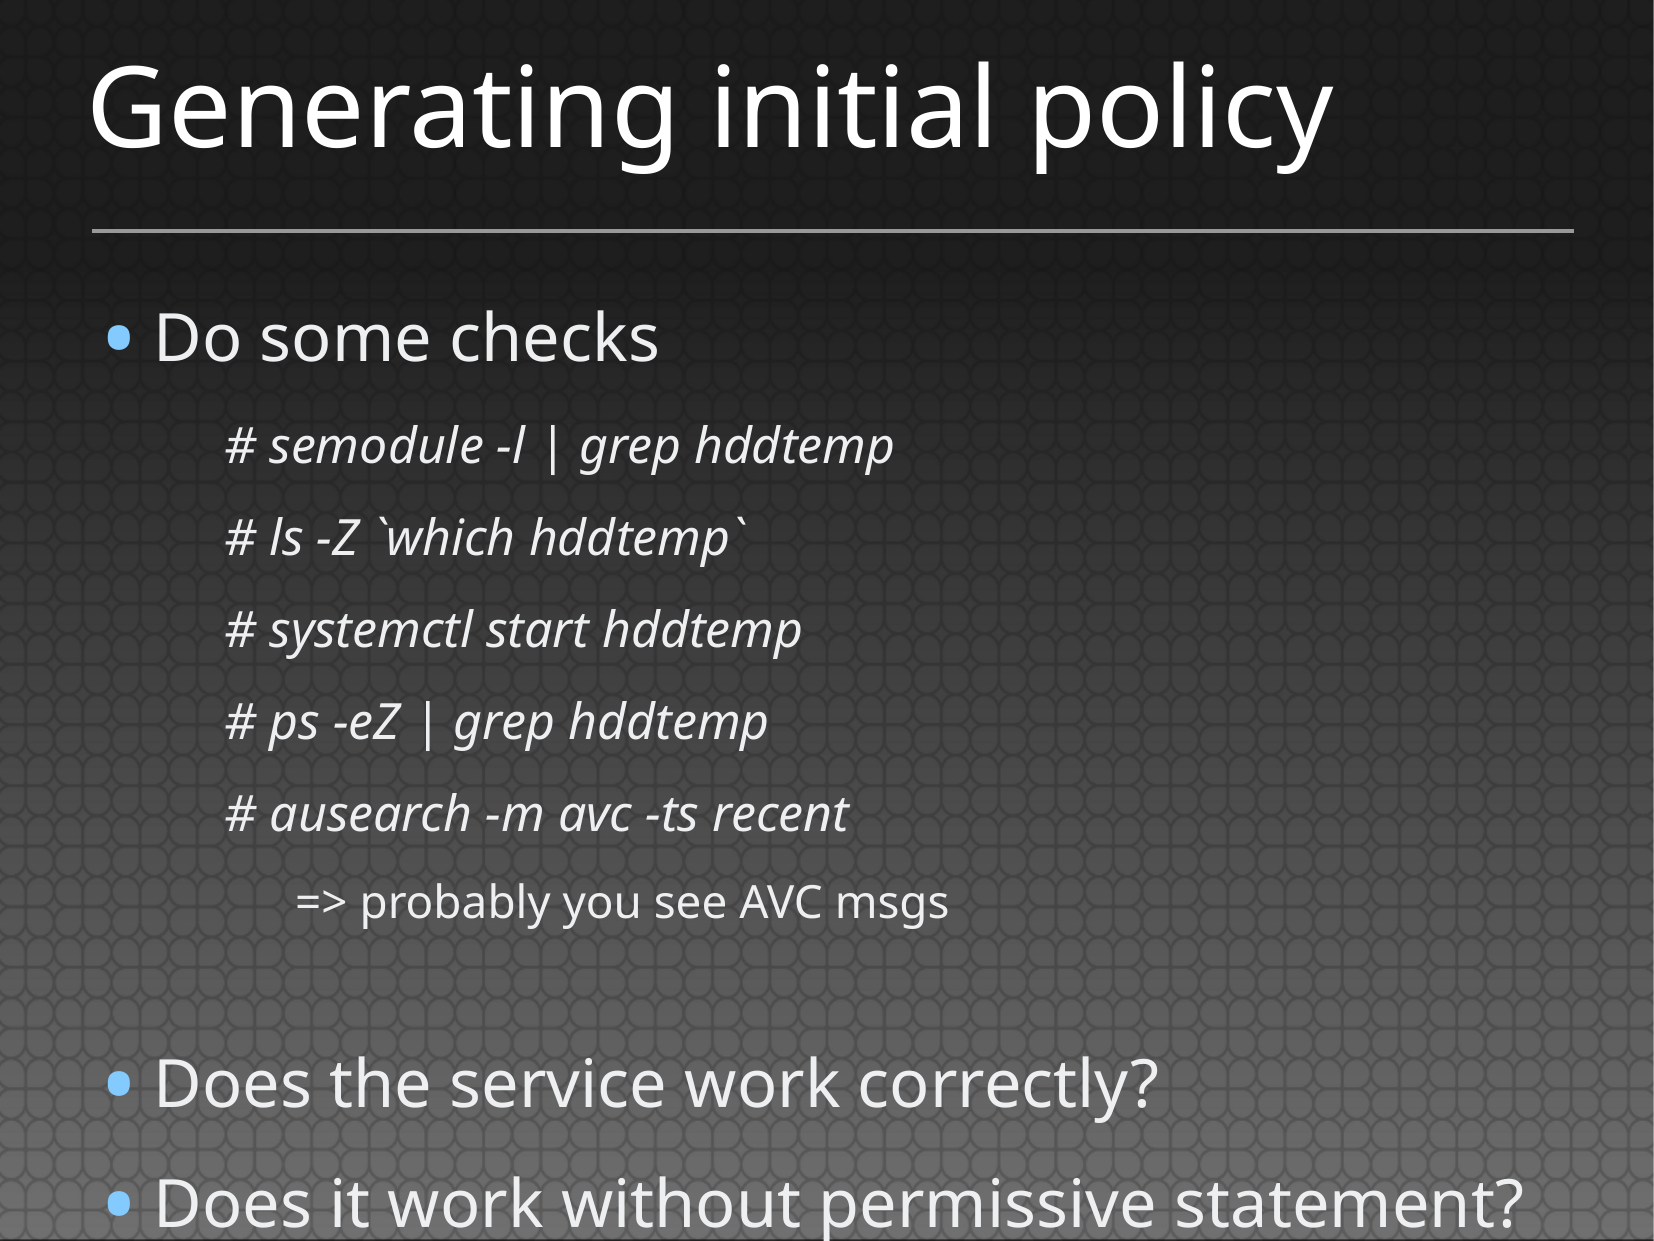

# Generating initial policy
Do some checks
# semodule -l | grep hddtemp
# ls -Z `which hddtemp`
# systemctl start hddtemp
# ps -eZ | grep hddtemp
# ausearch -m avc -ts recent
=> probably you see AVC msgs
Does the service work correctly?
Does it work without permissive statement?